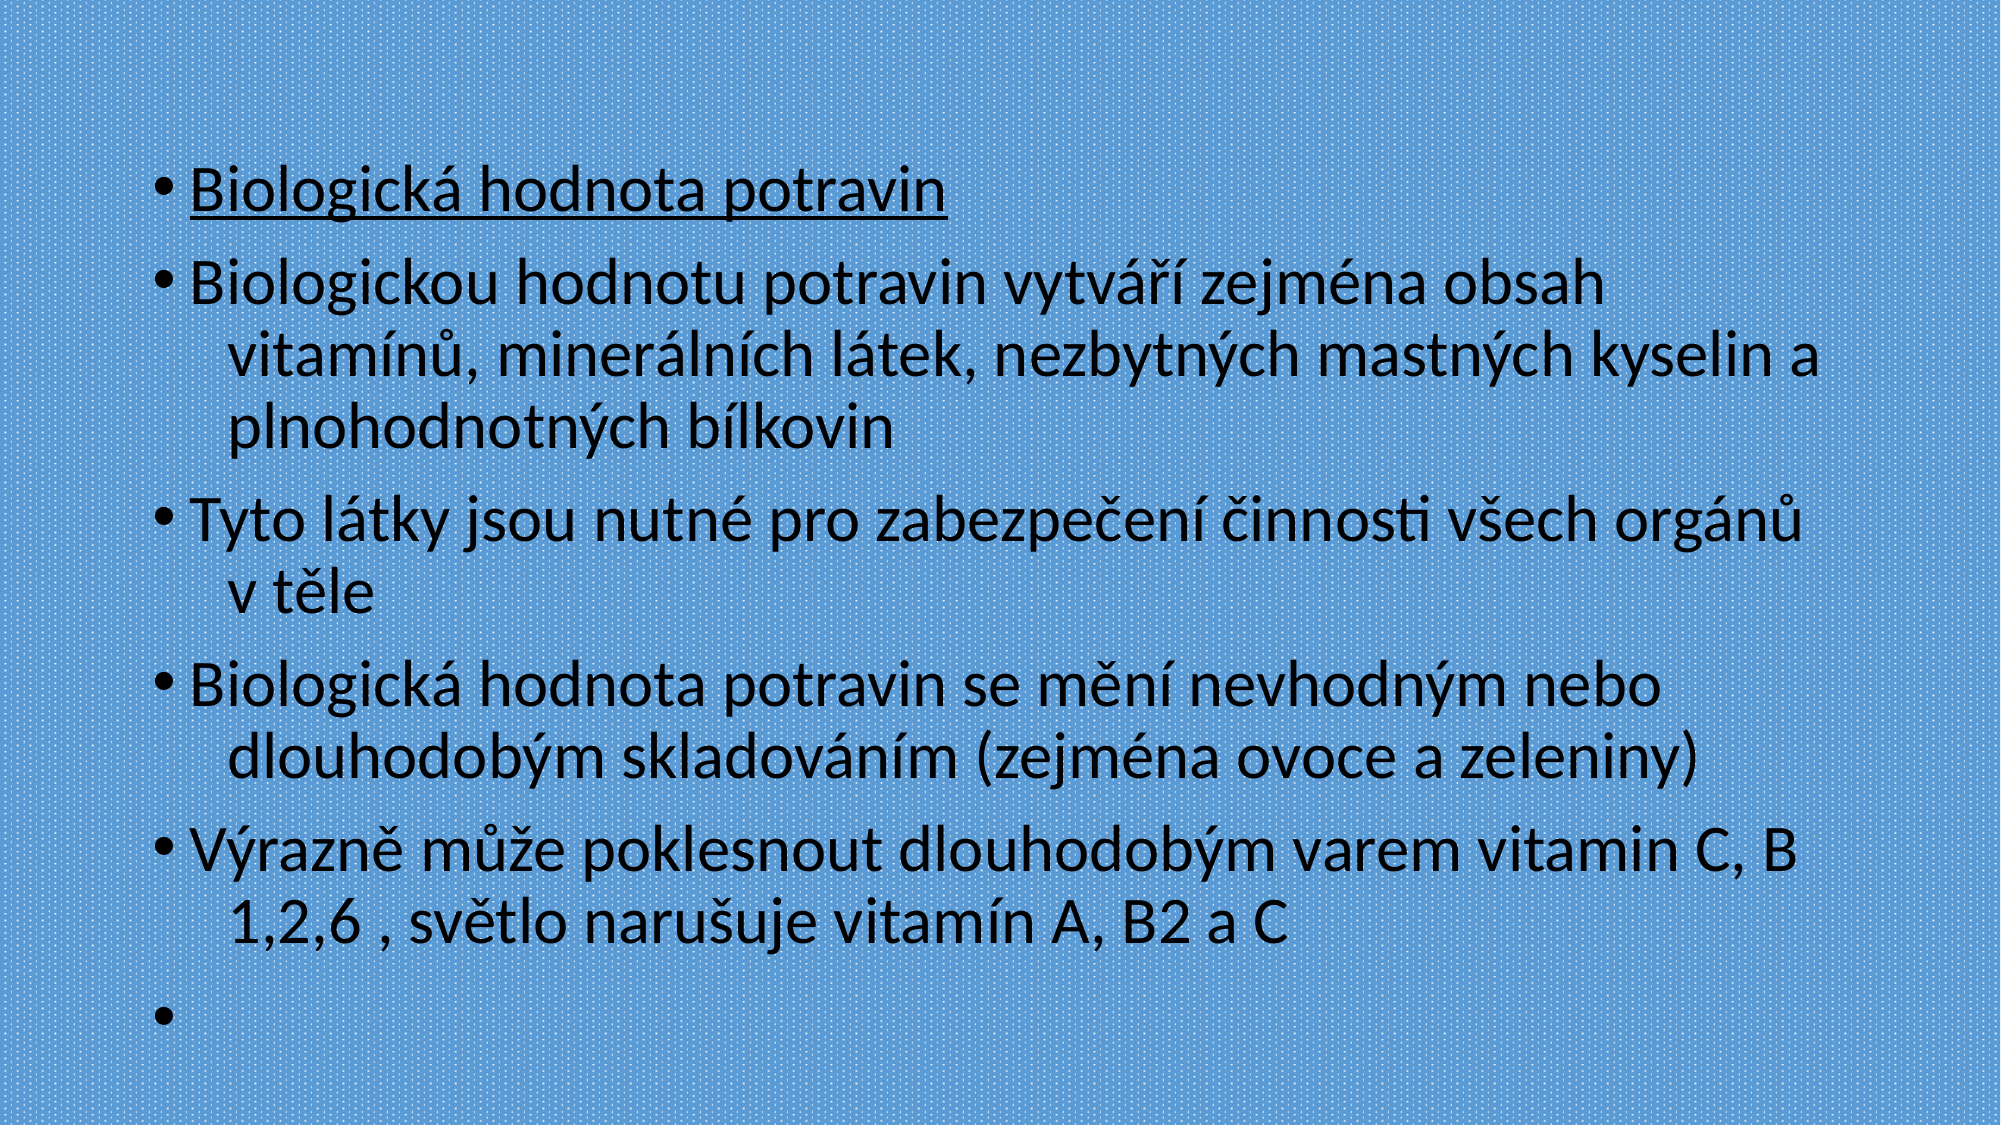

#
Biologická hodnota potravin
Biologickou hodnotu potravin vytváří zejména obsah vitamínů, minerálních látek, nezbytných mastných kyselin a plnohodnotných bílkovin
Tyto látky jsou nutné pro zabezpečení činnosti všech orgánů v těle
Biologická hodnota potravin se mění nevhodným nebo dlouhodobým skladováním (zejména ovoce a zeleniny)
Výrazně může poklesnout dlouhodobým varem vitamin C, B 1,2,6 , světlo narušuje vitamín A, B2 a C